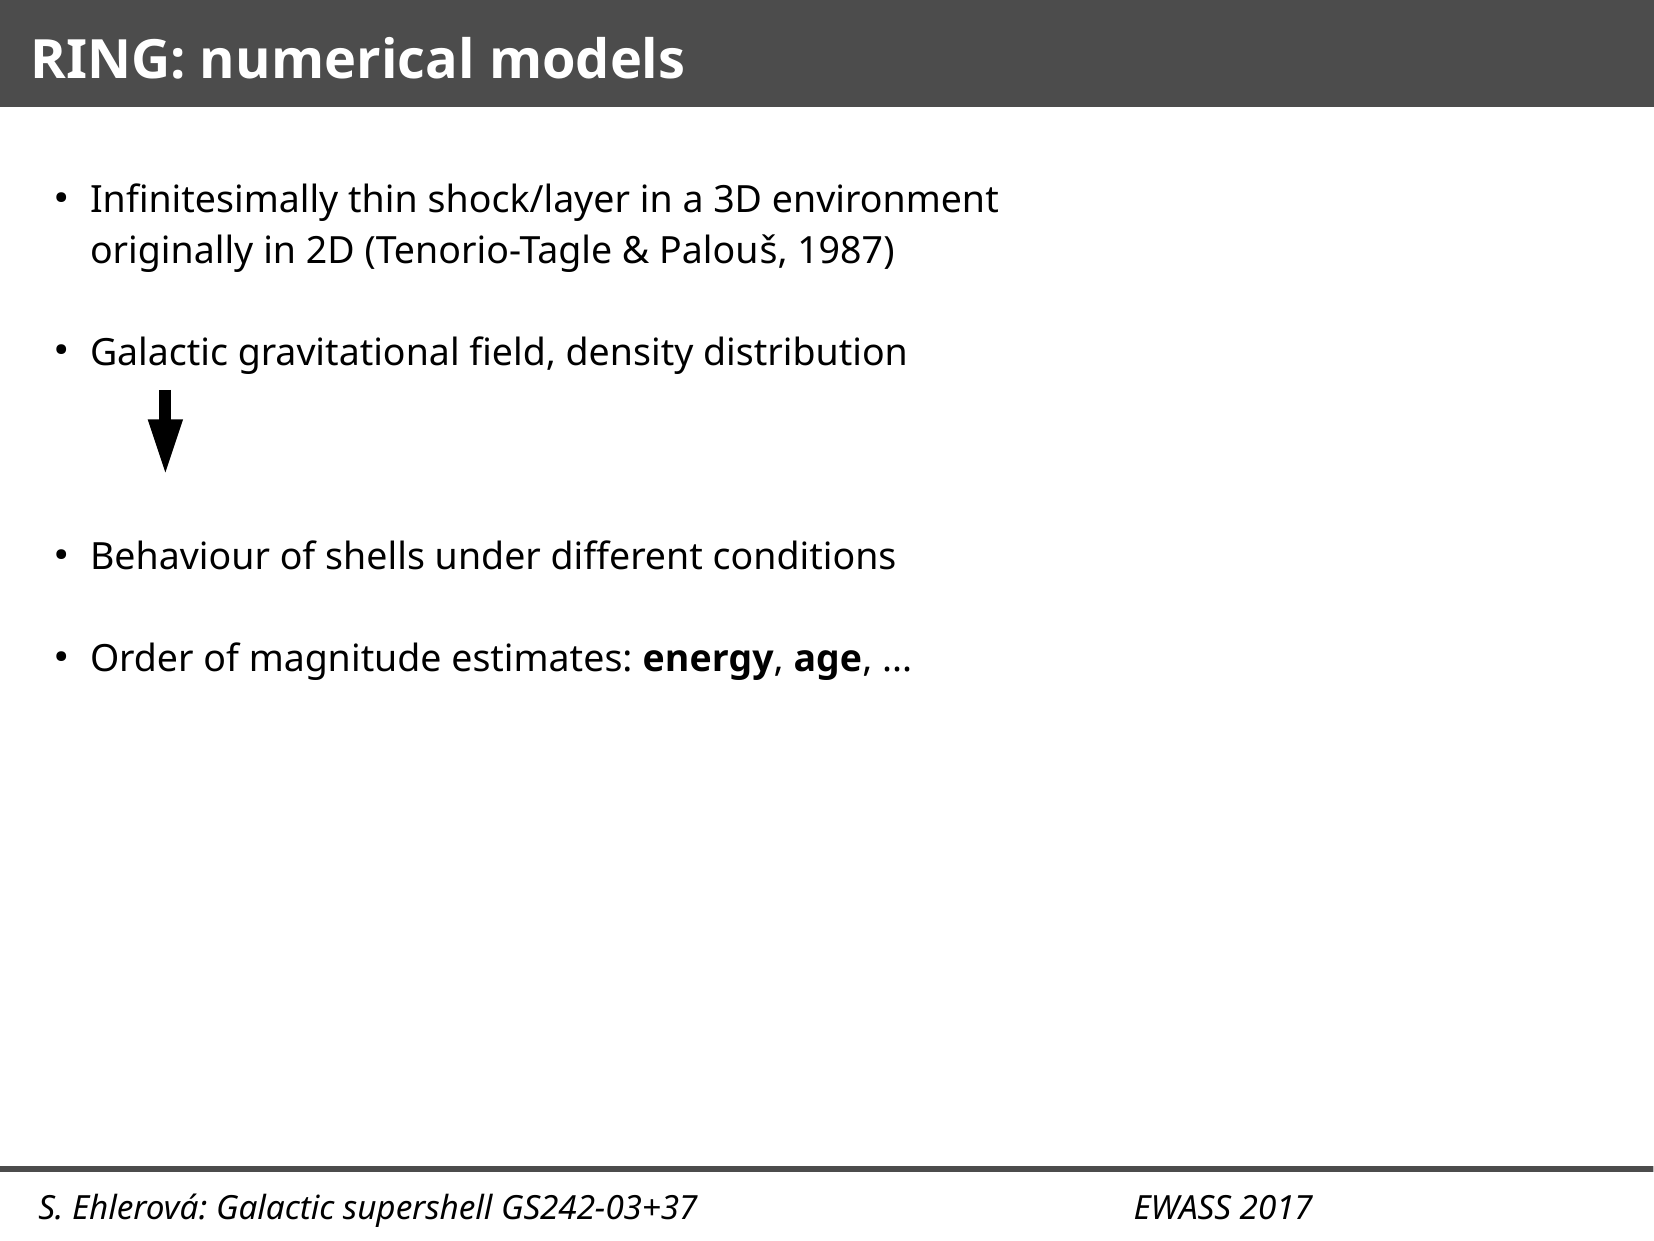

RING: numerical models
Infinitesimally thin shock/layer in a 3D environment
originally in 2D (Tenorio-Tagle & Palouš, 1987)
Galactic gravitational field, density distribution
Behaviour of shells under different conditions
Order of magnitude estimates: energy, age, ...
S. Ehlerová: Galactic supershell GS242-03+37 EWASS 2017